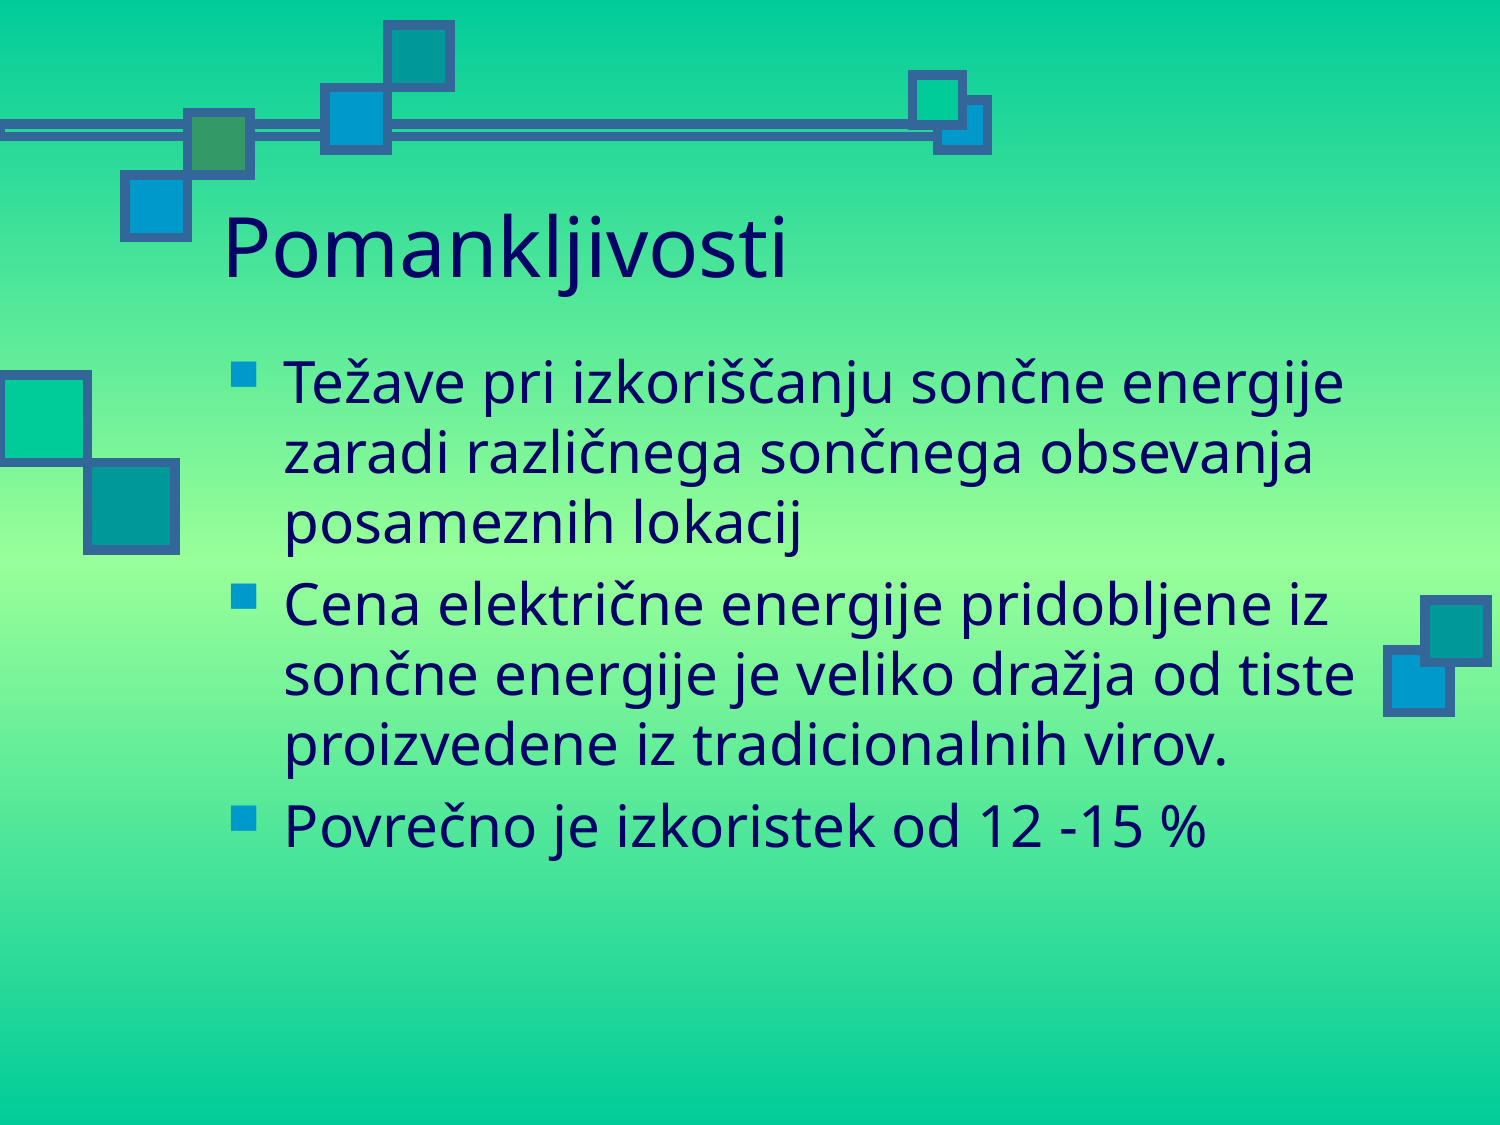

# Pomankljivosti
Težave pri izkoriščanju sončne energije zaradi različnega sončnega obsevanja posameznih lokacij
Cena električne energije pridobljene iz sončne energije je veliko dražja od tiste proizvedene iz tradicionalnih virov.
Povrečno je izkoristek od 12 -15 %